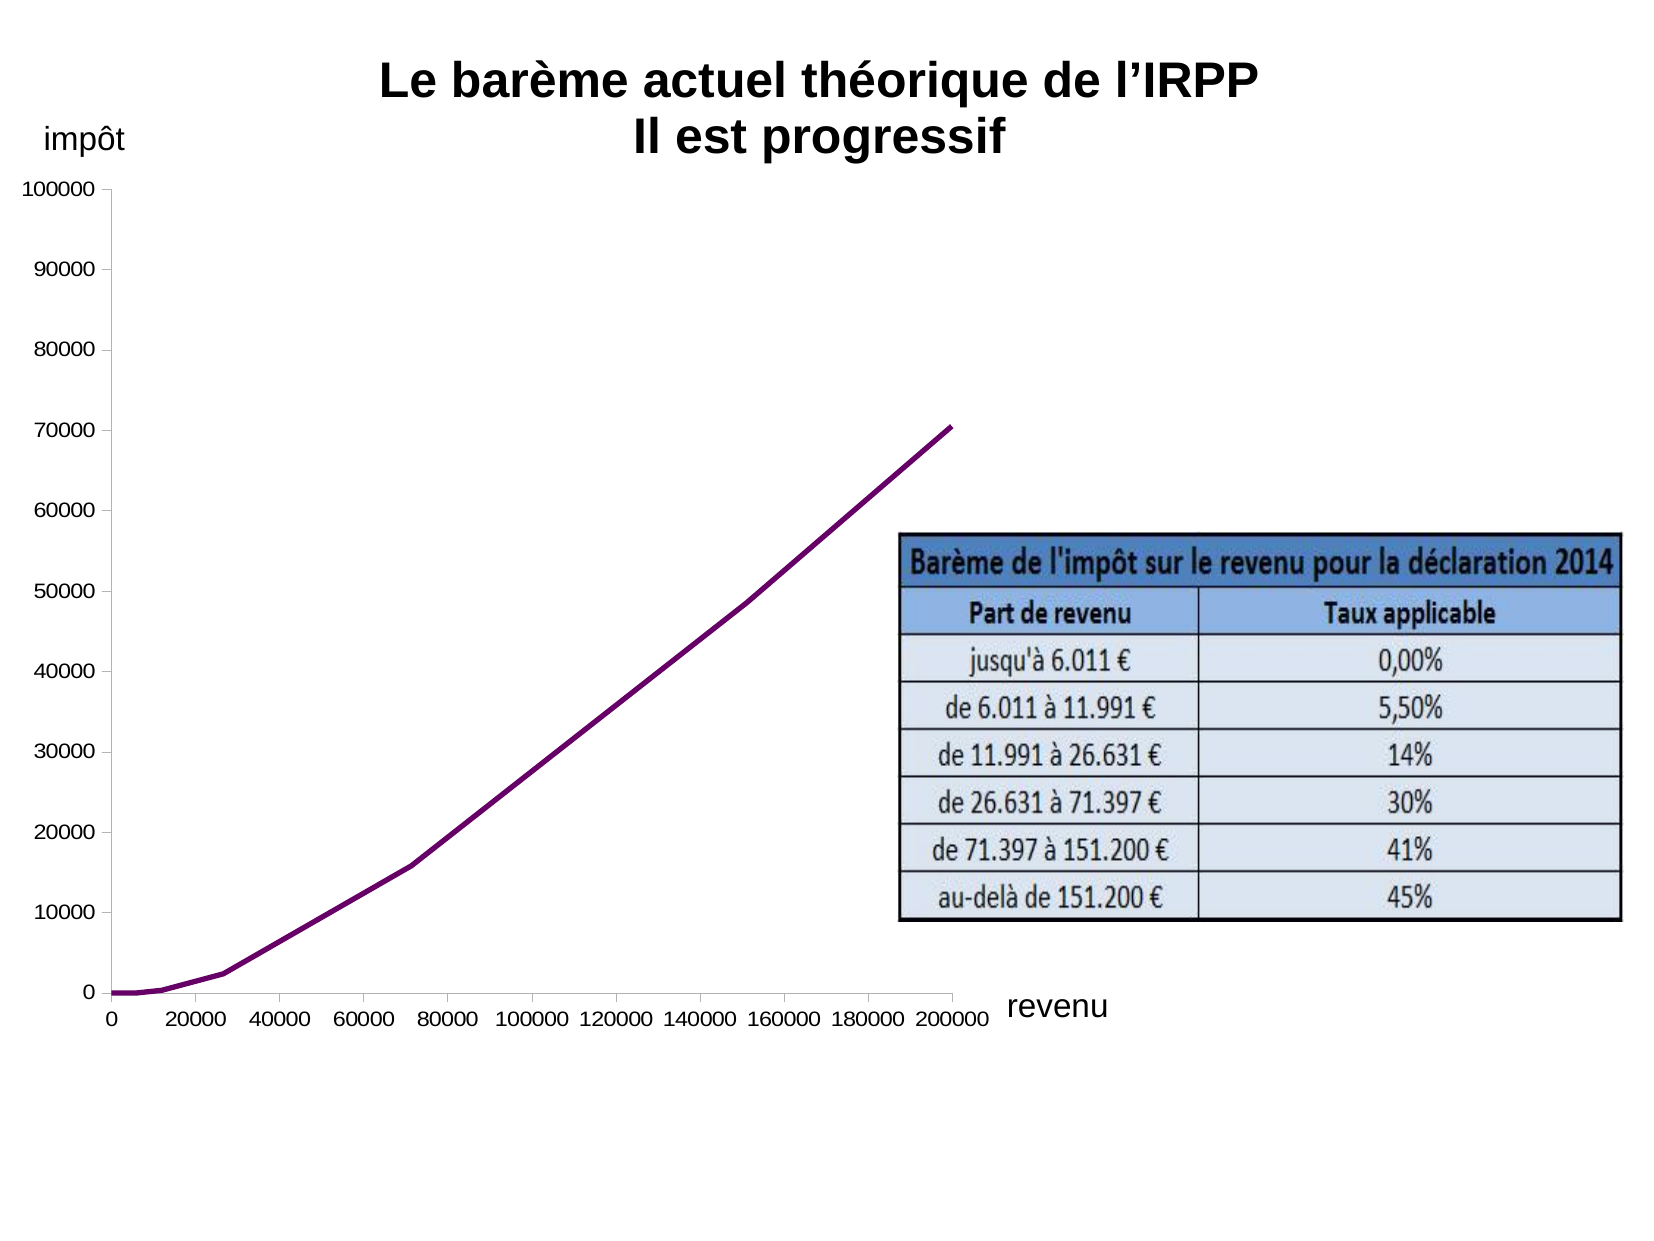

Le barème actuel théorique de l’IRPP
Il est progressif
impôt
revenu